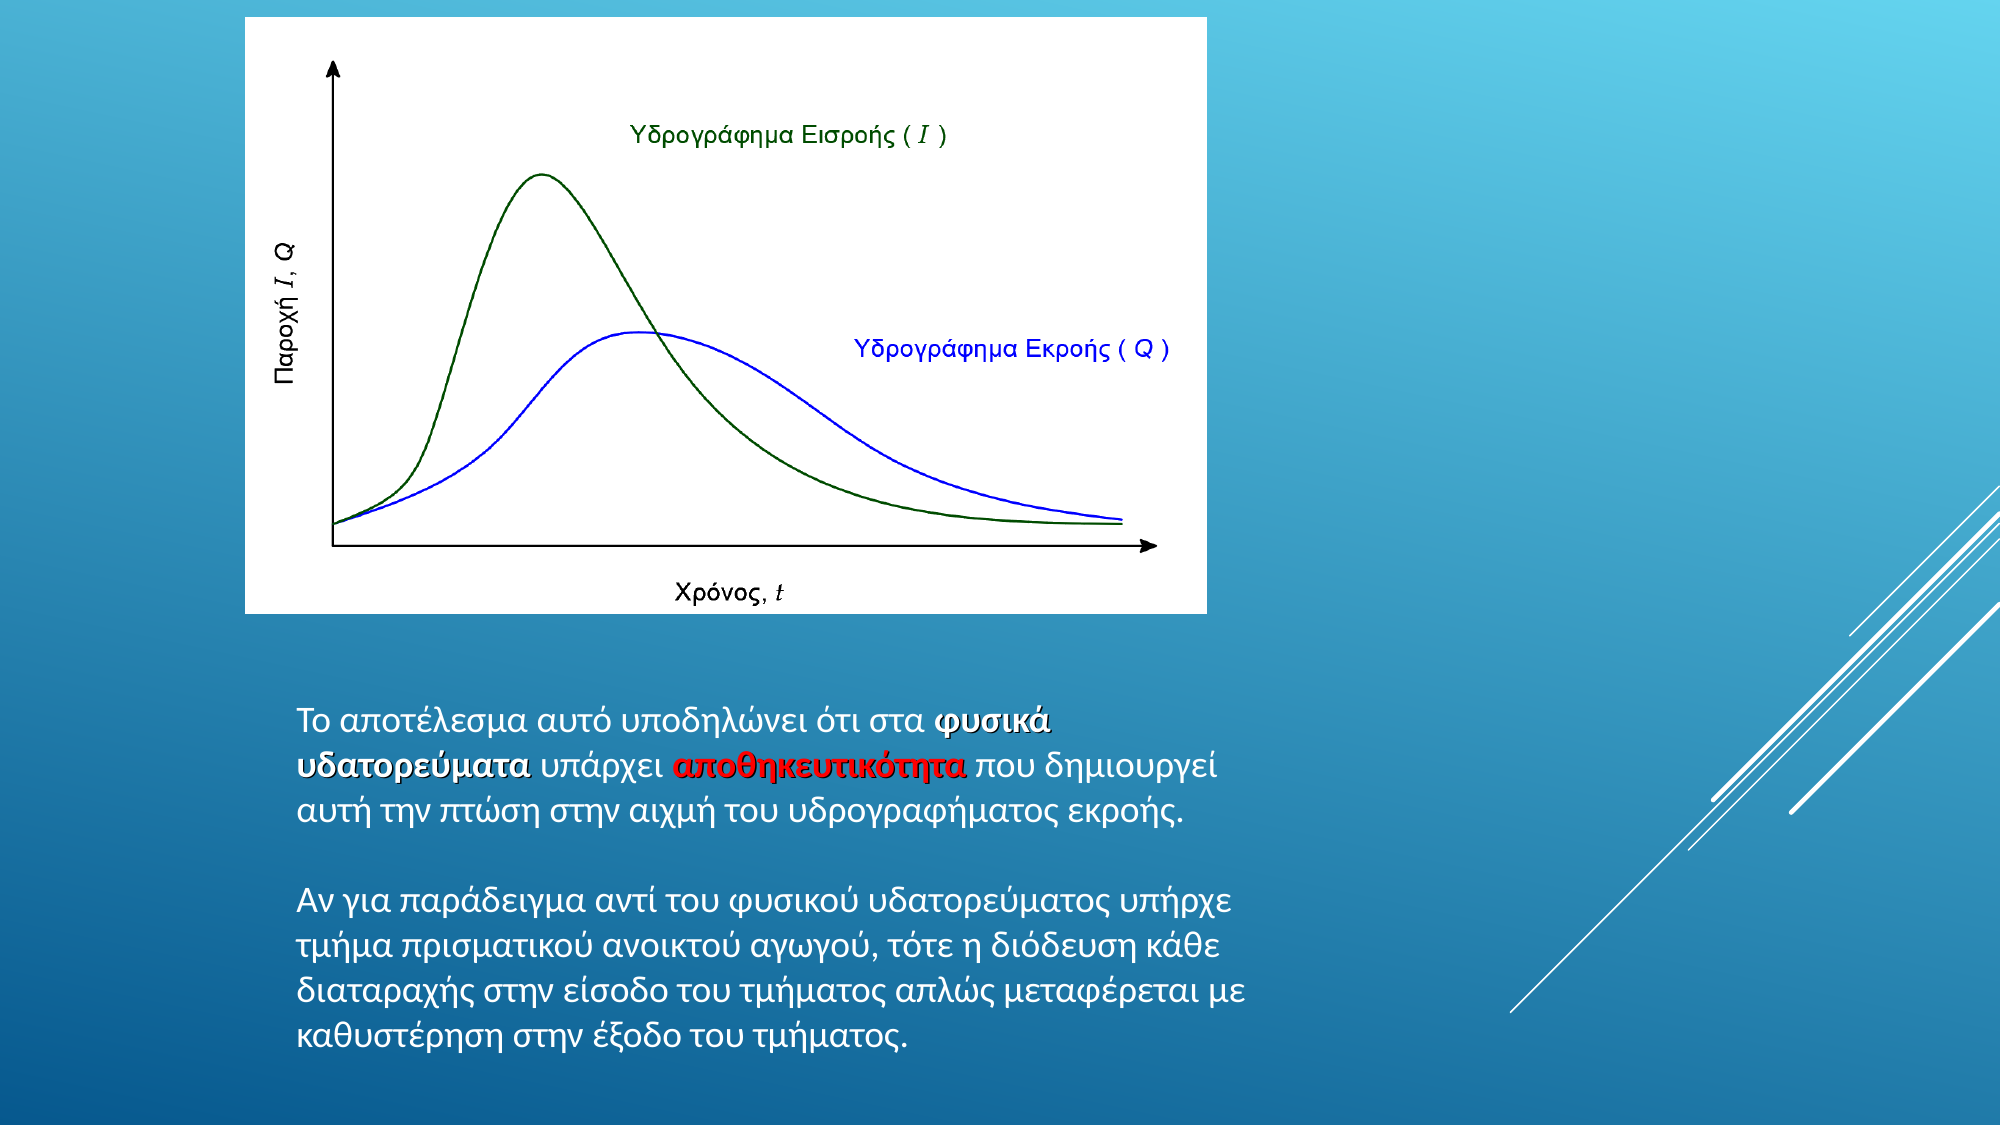

Το αποτέλεσμα αυτό υποδηλώνει ότι στα φυσικά υδατορεύματα υπάρχει αποθηκευτικότητα που δημιουργεί αυτή την πτώση στην αιχμή του υδρογραφήματος εκροής.
Αν για παράδειγμα αντί του φυσικού υδατορεύματος υπήρχε τμήμα πρισματικού ανοικτού αγωγού, τότε η διόδευση κάθε διαταραχής στην είσοδο του τμήματος απλώς μεταφέρεται με καθυστέρηση στην έξοδο του τμήματος.